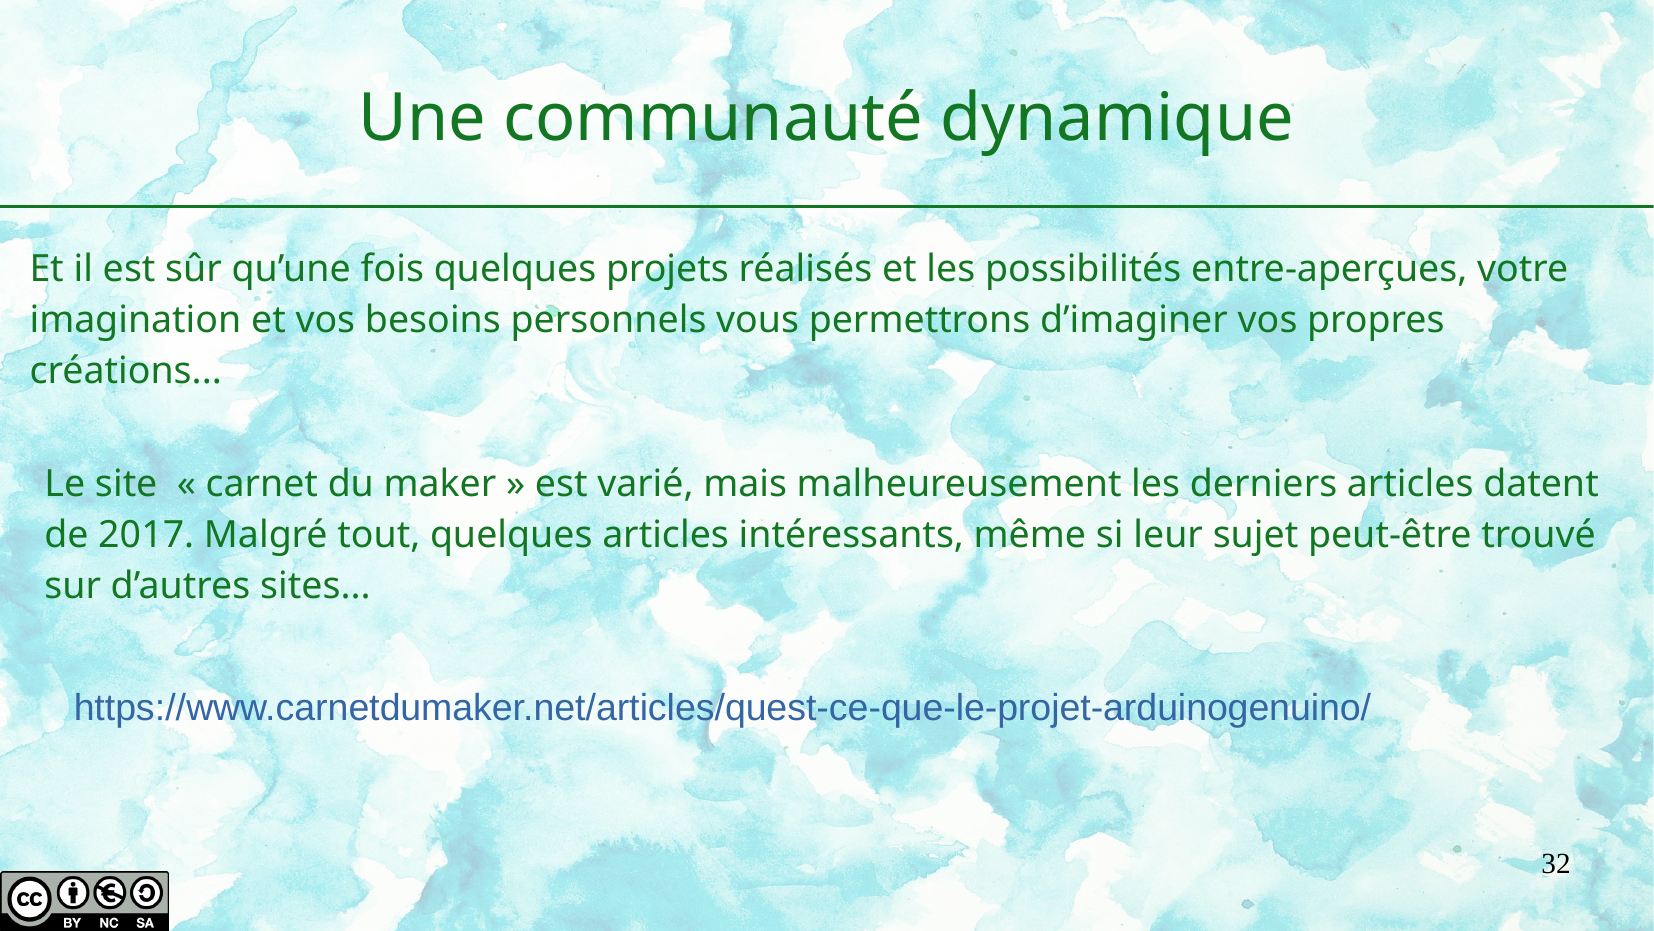

# Une communauté dynamique
Et il est sûr qu’une fois quelques projets réalisés et les possibilités entre-aperçues, votre imagination et vos besoins personnels vous permettrons d’imaginer vos propres créations...
Le site « carnet du maker » est varié, mais malheureusement les derniers articles datent de 2017. Malgré tout, quelques articles intéressants, même si leur sujet peut-être trouvé sur d’autres sites...
https://www.carnetdumaker.net/articles/quest-ce-que-le-projet-arduinogenuino/
32